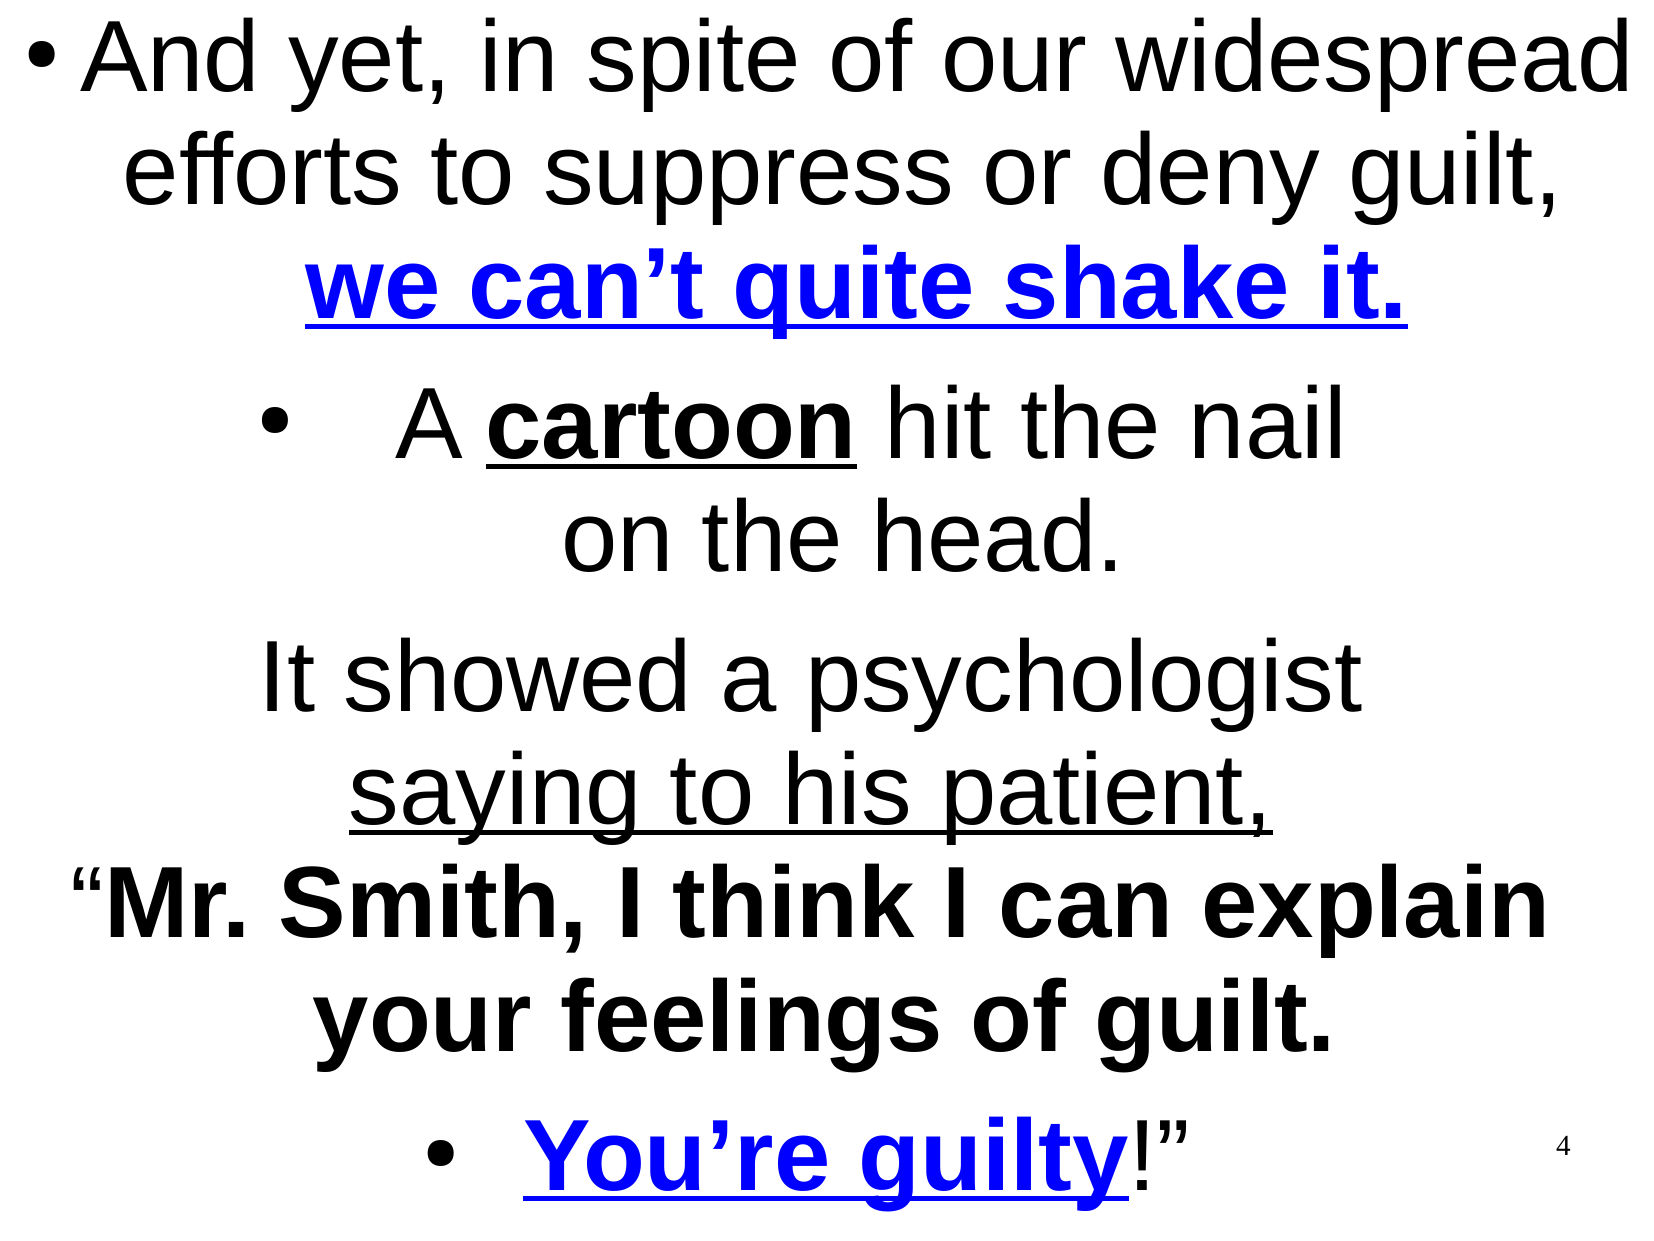

# And yet, in spite of our widespread efforts to suppress or deny guilt, we can’t quite shake it.
 A cartoon hit the nail
on the head.
It showed a psychologist
saying to his patient,
“Mr. Smith, I think I can explain
your feelings of guilt.
You’re guilty!”
4